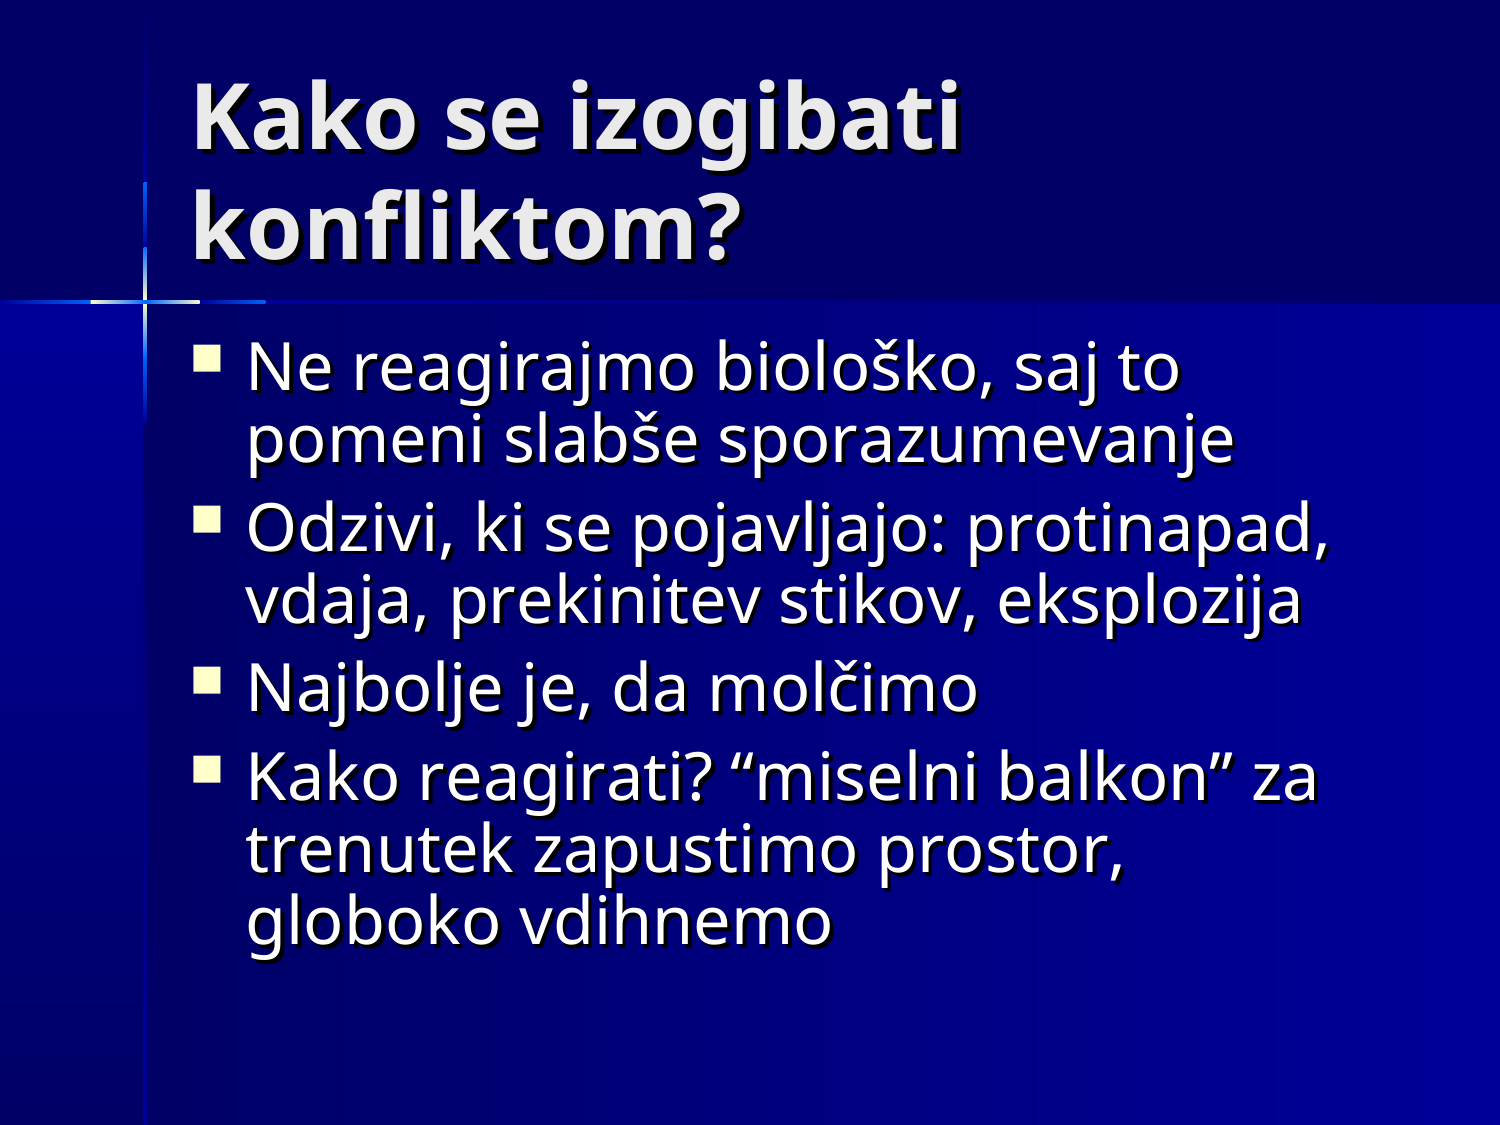

# Kako se izogibati konfliktom?
Ne reagirajmo biološko, saj to pomeni slabše sporazumevanje
Odzivi, ki se pojavljajo: protinapad, vdaja, prekinitev stikov, eksplozija
Najbolje je, da molčimo
Kako reagirati? “miselni balkon” za trenutek zapustimo prostor, globoko vdihnemo